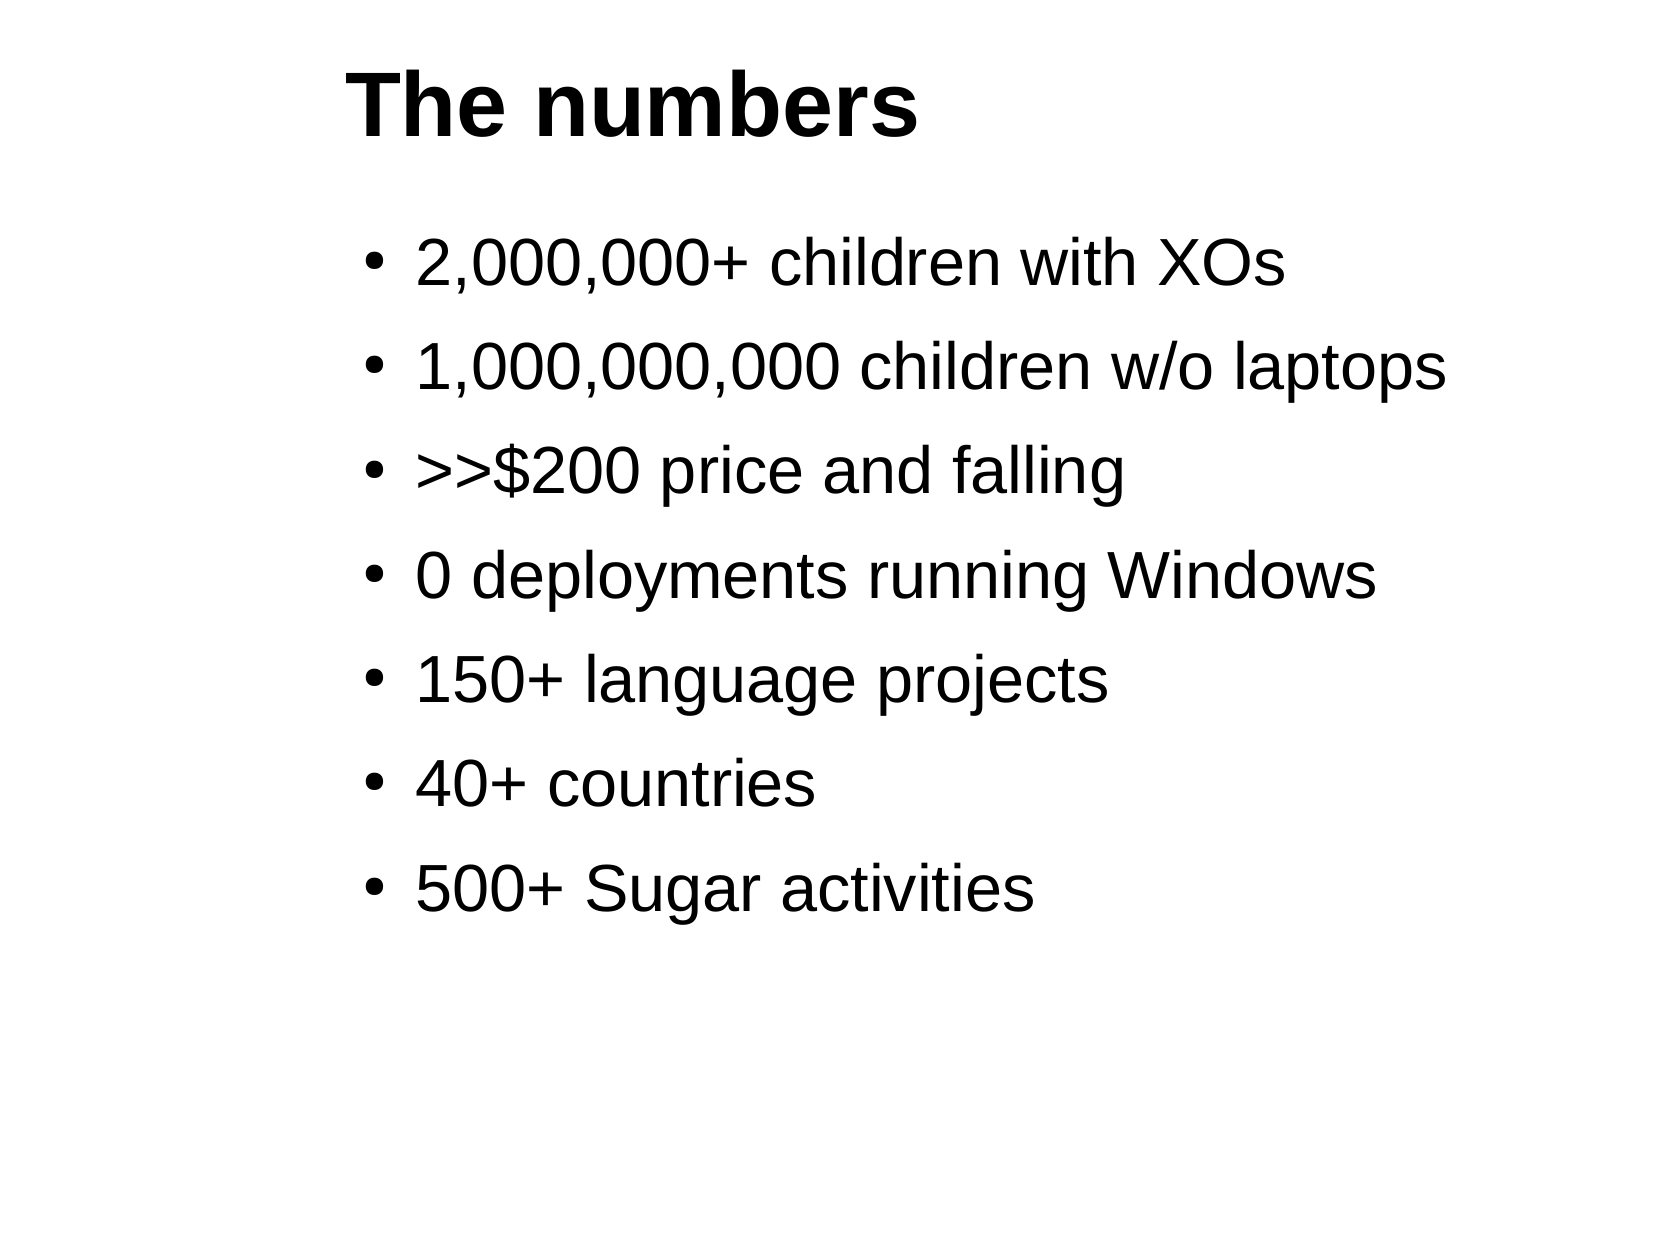

# The numbers
2,000,000+ children with XOs
1,000,000,000 children w/o laptops
>>$200 price and falling
0 deployments running Windows
150+ language projects
40+ countries
500+ Sugar activities